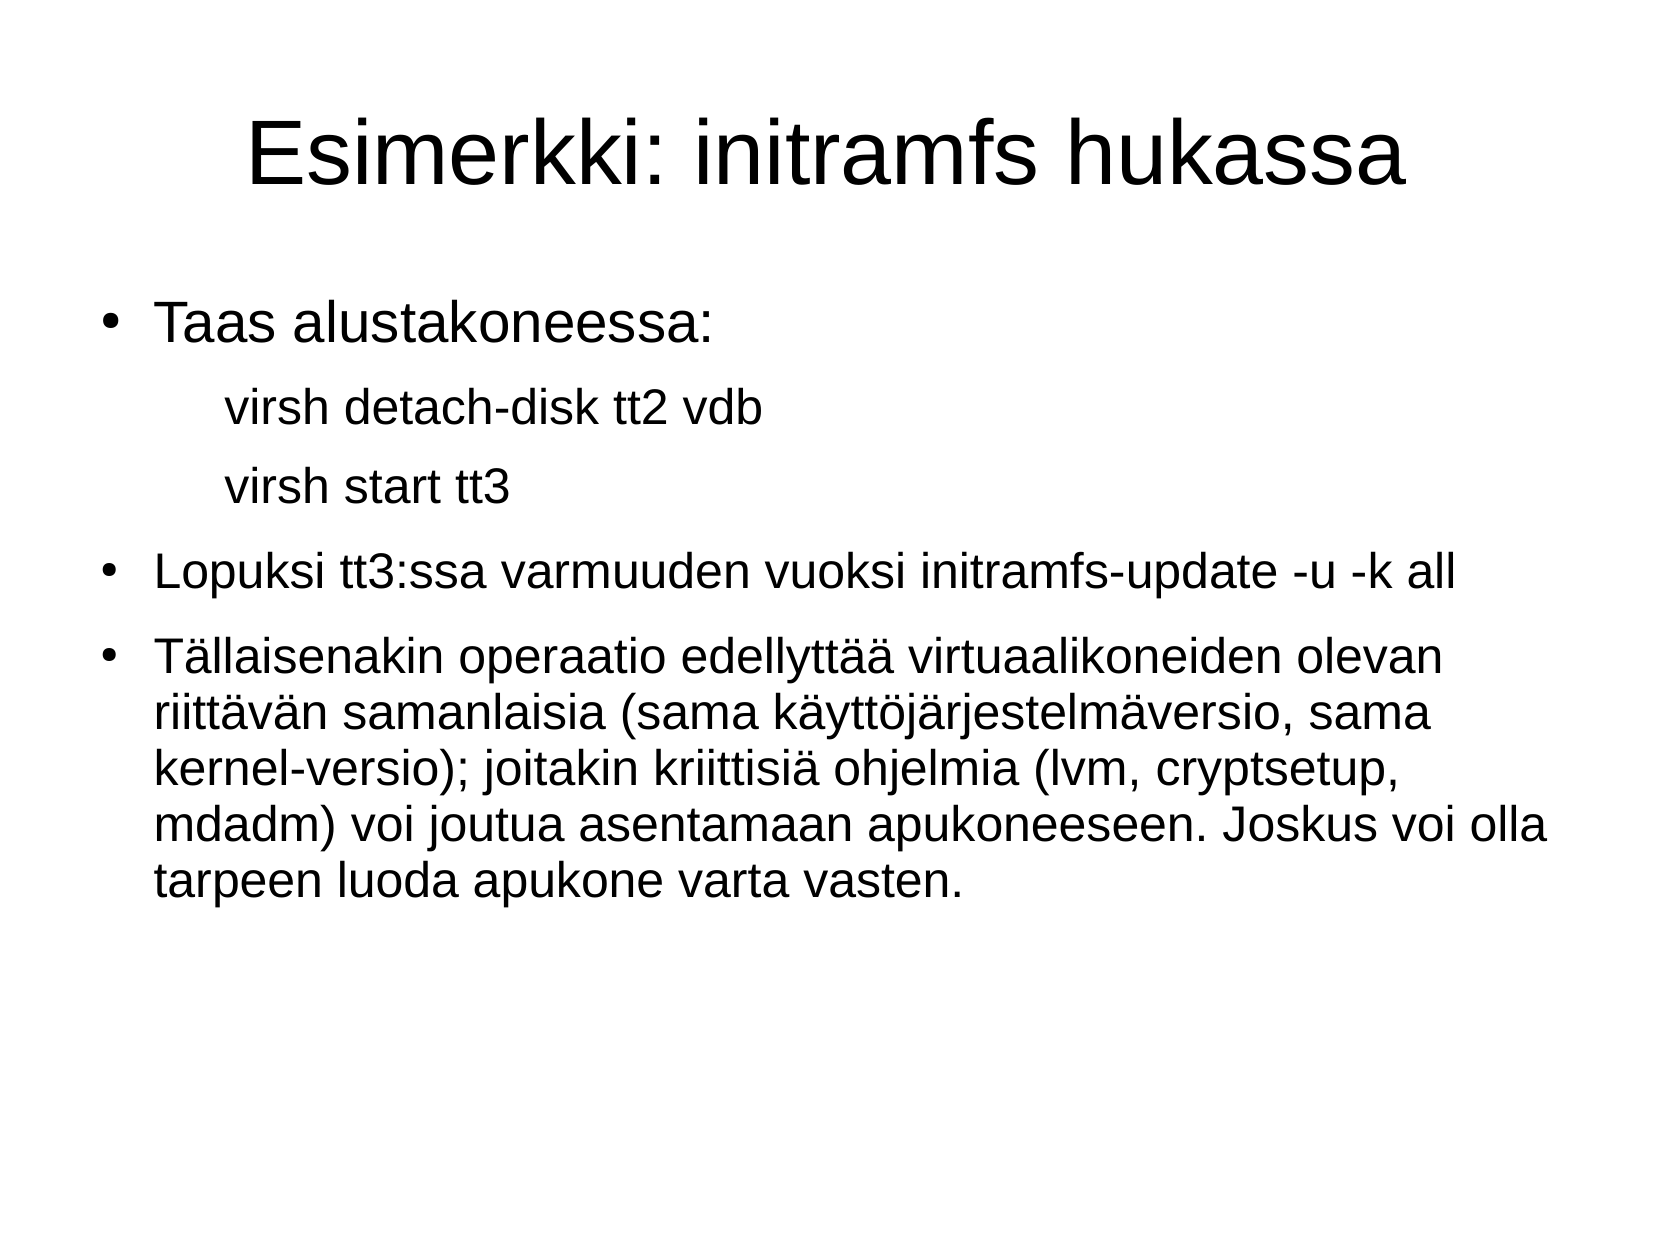

# Esimerkki: initramfs hukassa
Taas alustakoneessa:
virsh detach-disk tt2 vdb
virsh start tt3
Lopuksi tt3:ssa varmuuden vuoksi initramfs-update -u -k all
Tällaisenakin operaatio edellyttää virtuaalikoneiden olevan riittävän samanlaisia (sama käyttöjärjestelmäversio, sama kernel-versio); joitakin kriittisiä ohjelmia (lvm, cryptsetup, mdadm) voi joutua asentamaan apukoneeseen. Joskus voi olla tarpeen luoda apukone varta vasten.